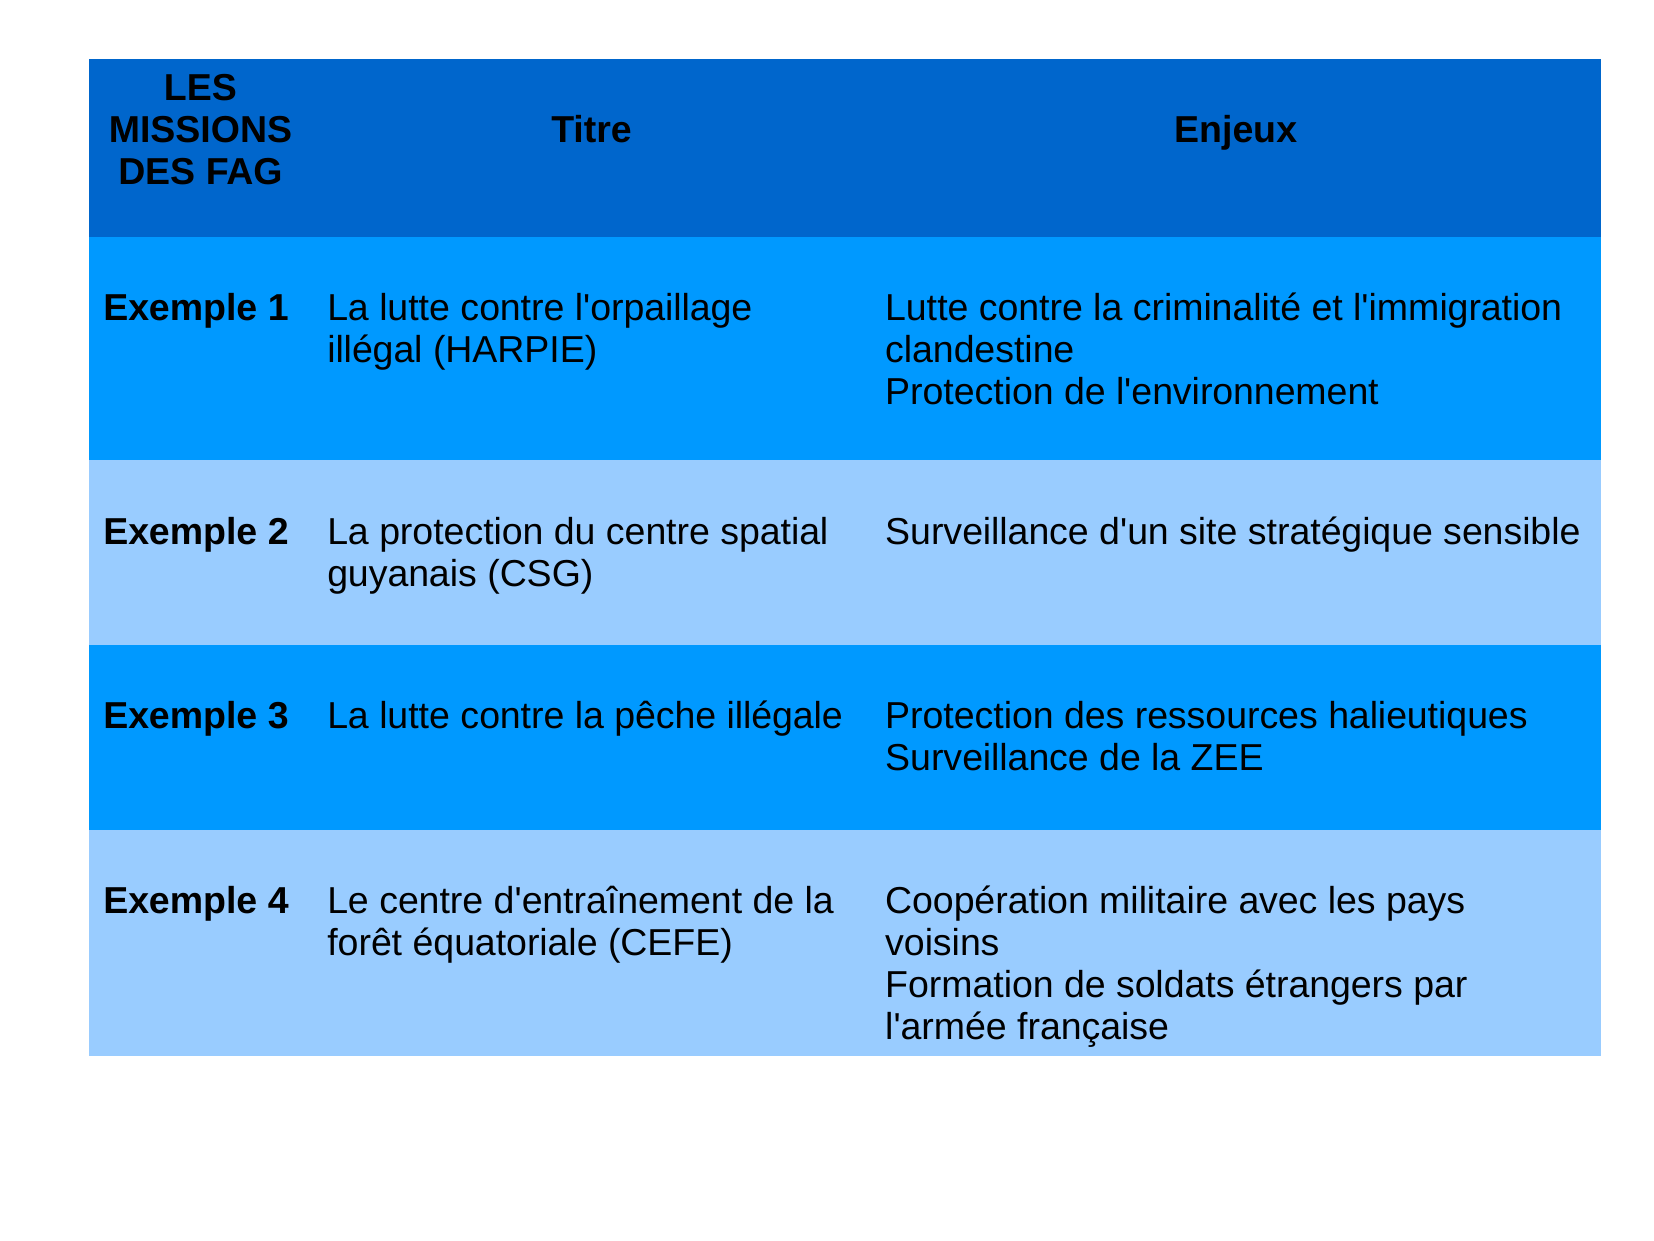

#
| LES MISSIONS DES FAG | Titre | Enjeux |
| --- | --- | --- |
| Exemple 1 | La lutte contre l'orpaillage illégal (HARPIE) | Lutte contre la criminalité et l'immigration clandestine Protection de l'environnement |
| Exemple 2 | La protection du centre spatial guyanais (CSG) | Surveillance d'un site stratégique sensible |
| Exemple 3 | La lutte contre la pêche illégale | Protection des ressources halieutiques Surveillance de la ZEE |
| Exemple 4 | Le centre d'entraînement de la forêt équatoriale (CEFE) | Coopération militaire avec les pays voisins Formation de soldats étrangers par l'armée française |